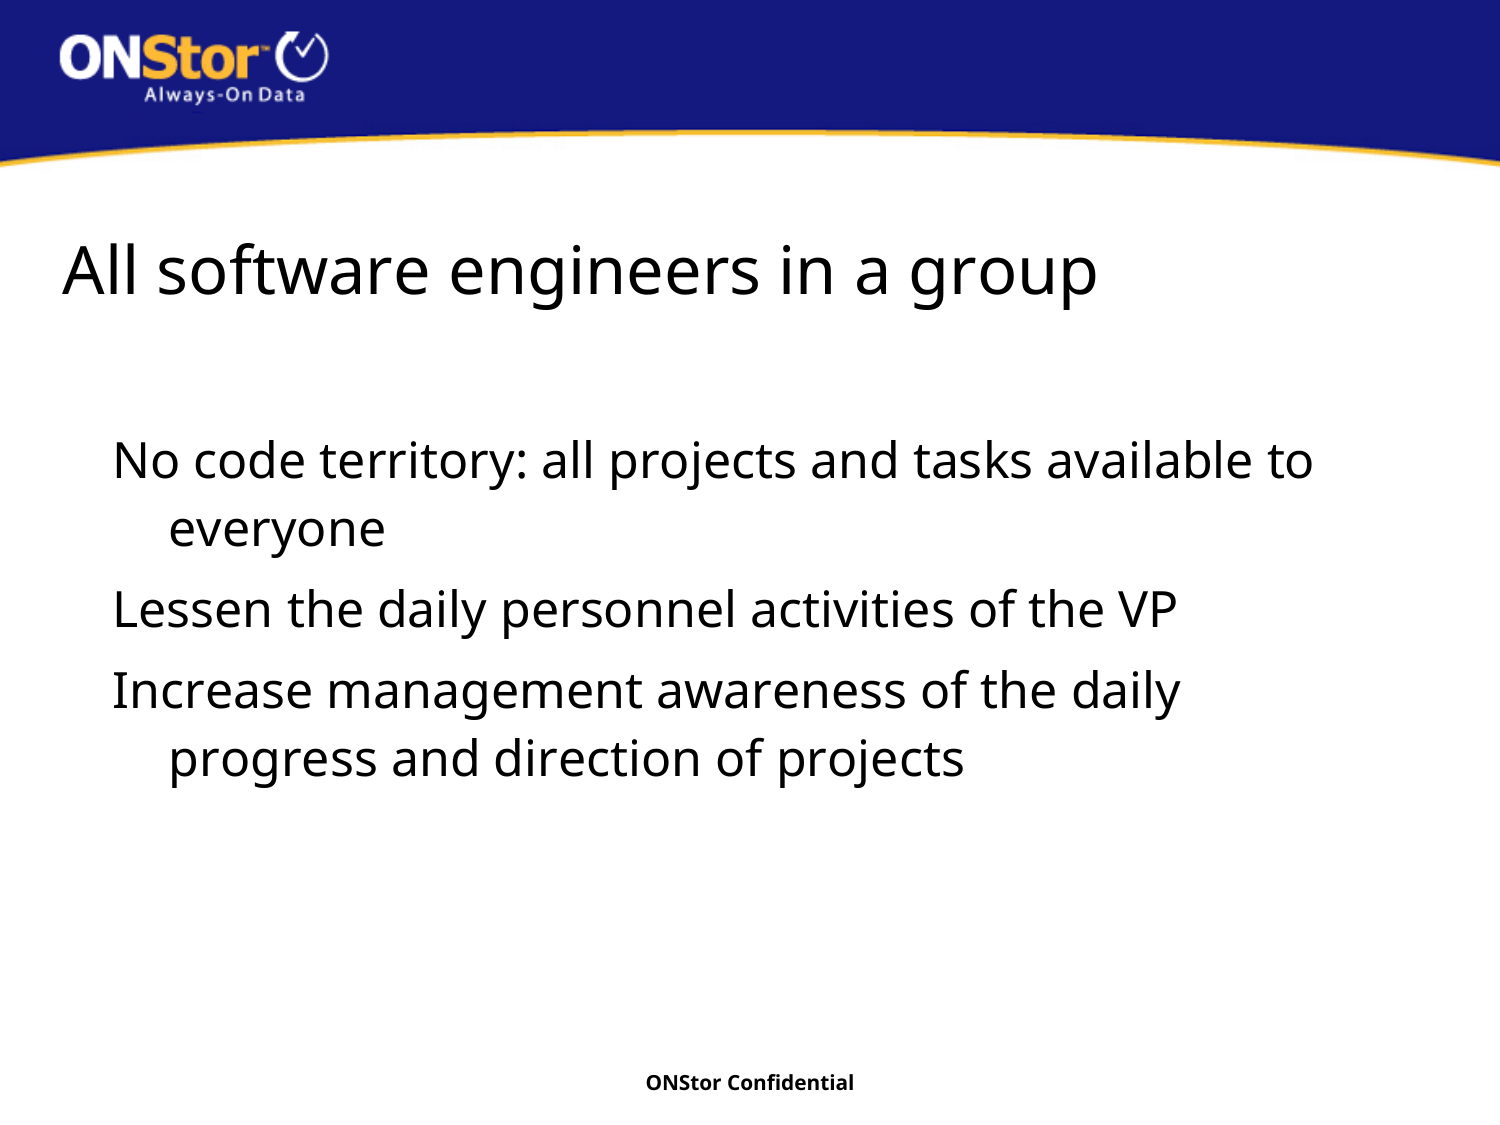

# All software engineers in a group
No code territory: all projects and tasks available to everyone
Lessen the daily personnel activities of the VP
Increase management awareness of the daily progress and direction of projects